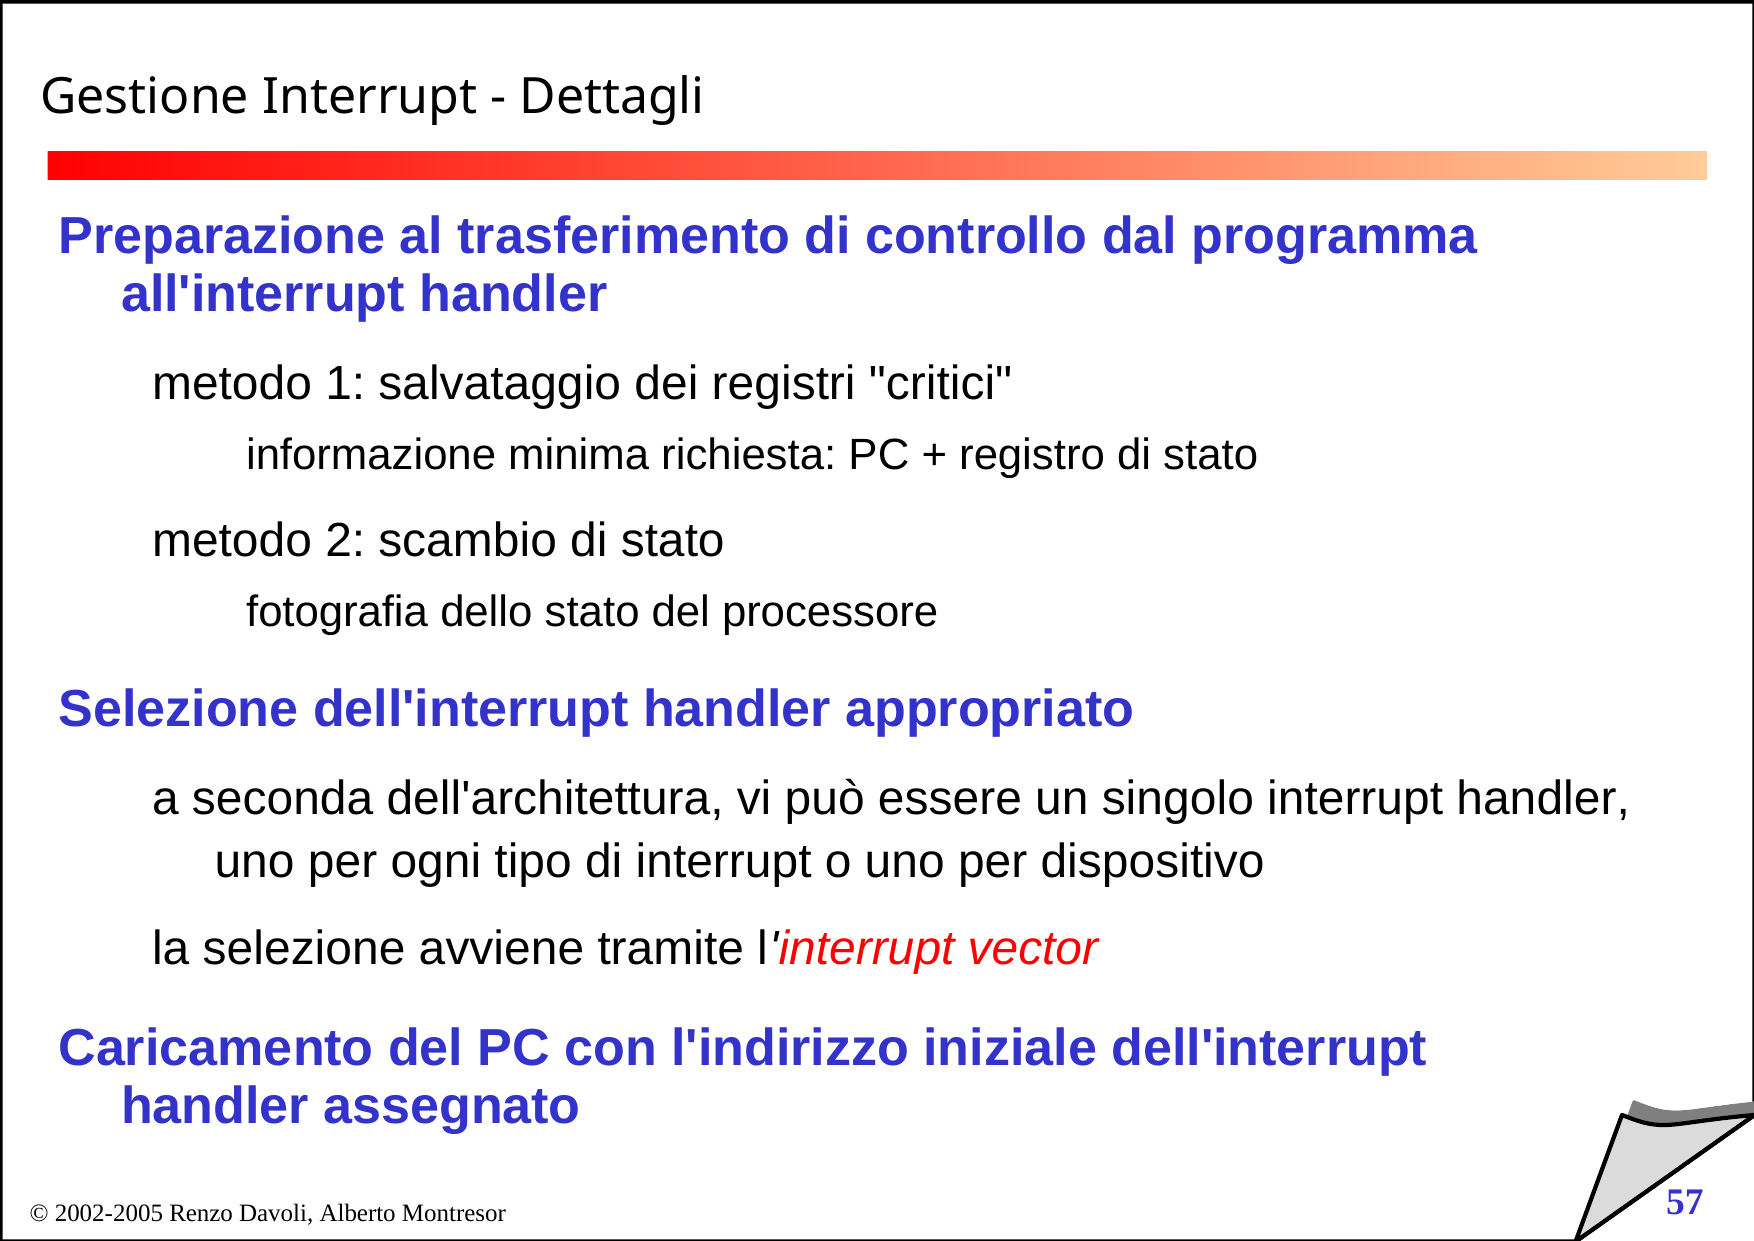

# Gestione Interrupt - Dettagli
Preparazione al trasferimento di controllo dal programma all'interrupt handler
metodo 1: salvataggio dei registri "critici"
informazione minima richiesta: PC + registro di stato
metodo 2: scambio di stato
fotografia dello stato del processore
Selezione dell'interrupt handler appropriato
a seconda dell'architettura, vi può essere un singolo interrupt handler, uno per ogni tipo di interrupt o uno per dispositivo
la selezione avviene tramite l'interrupt vector
Caricamento del PC con l'indirizzo iniziale dell'interrupt
handler assegnato